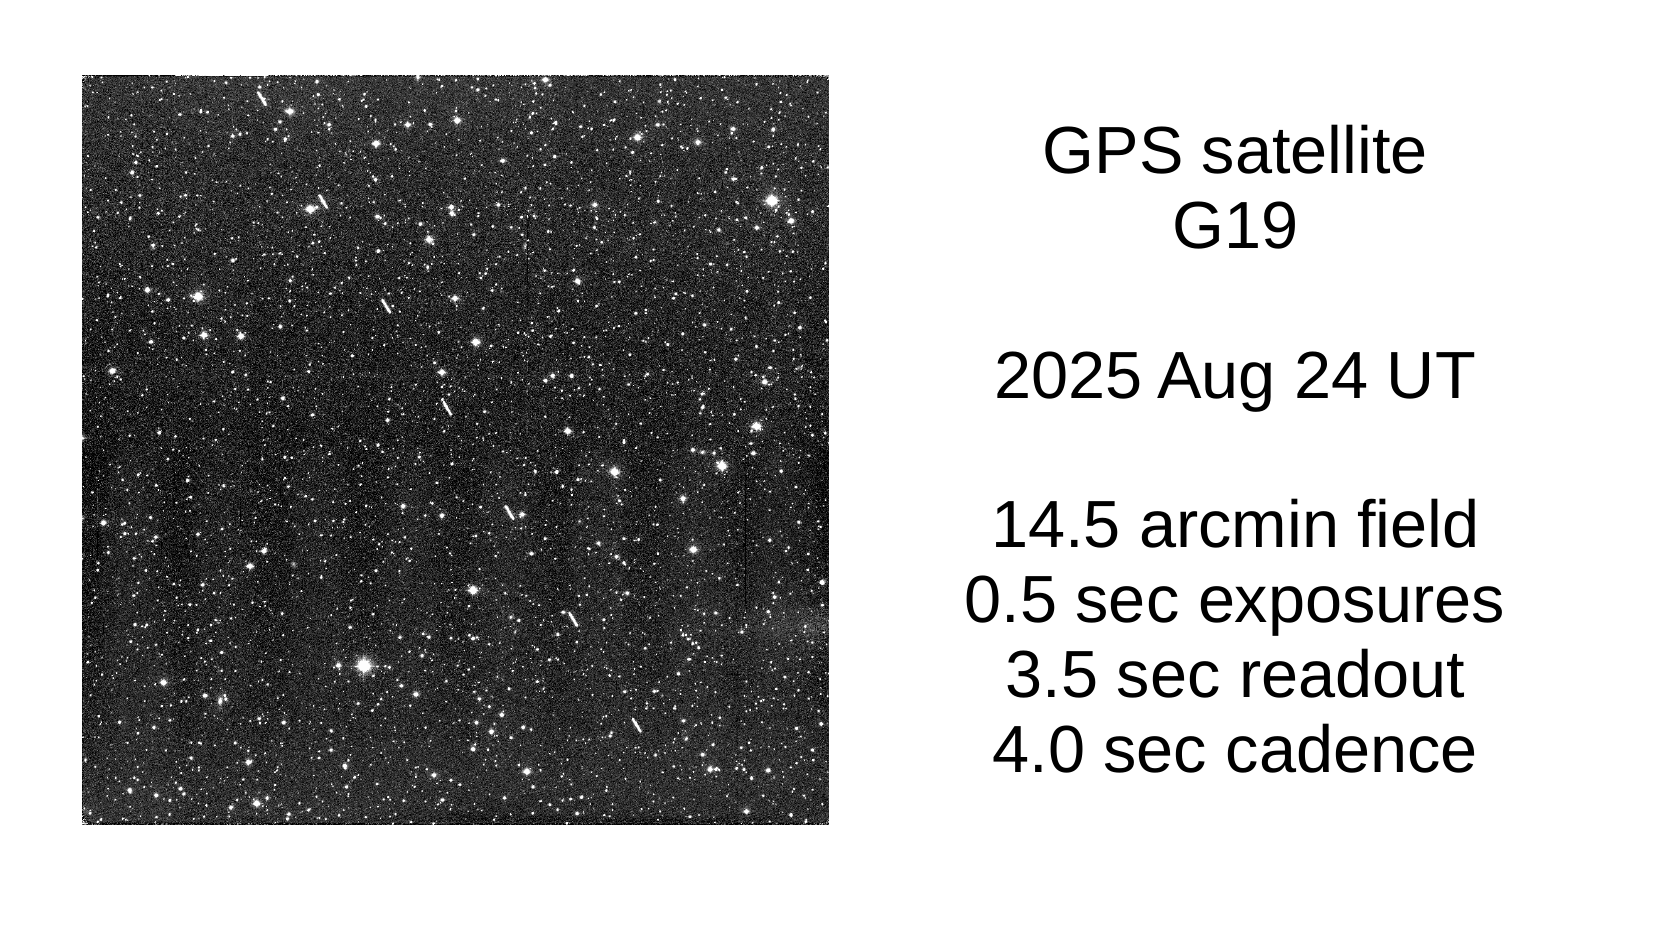

# GPS satellite G19 2025 Aug 24 UT 14.5 arcmin field 0.5 sec exposures 3.5 sec readout 4.0 sec cadence